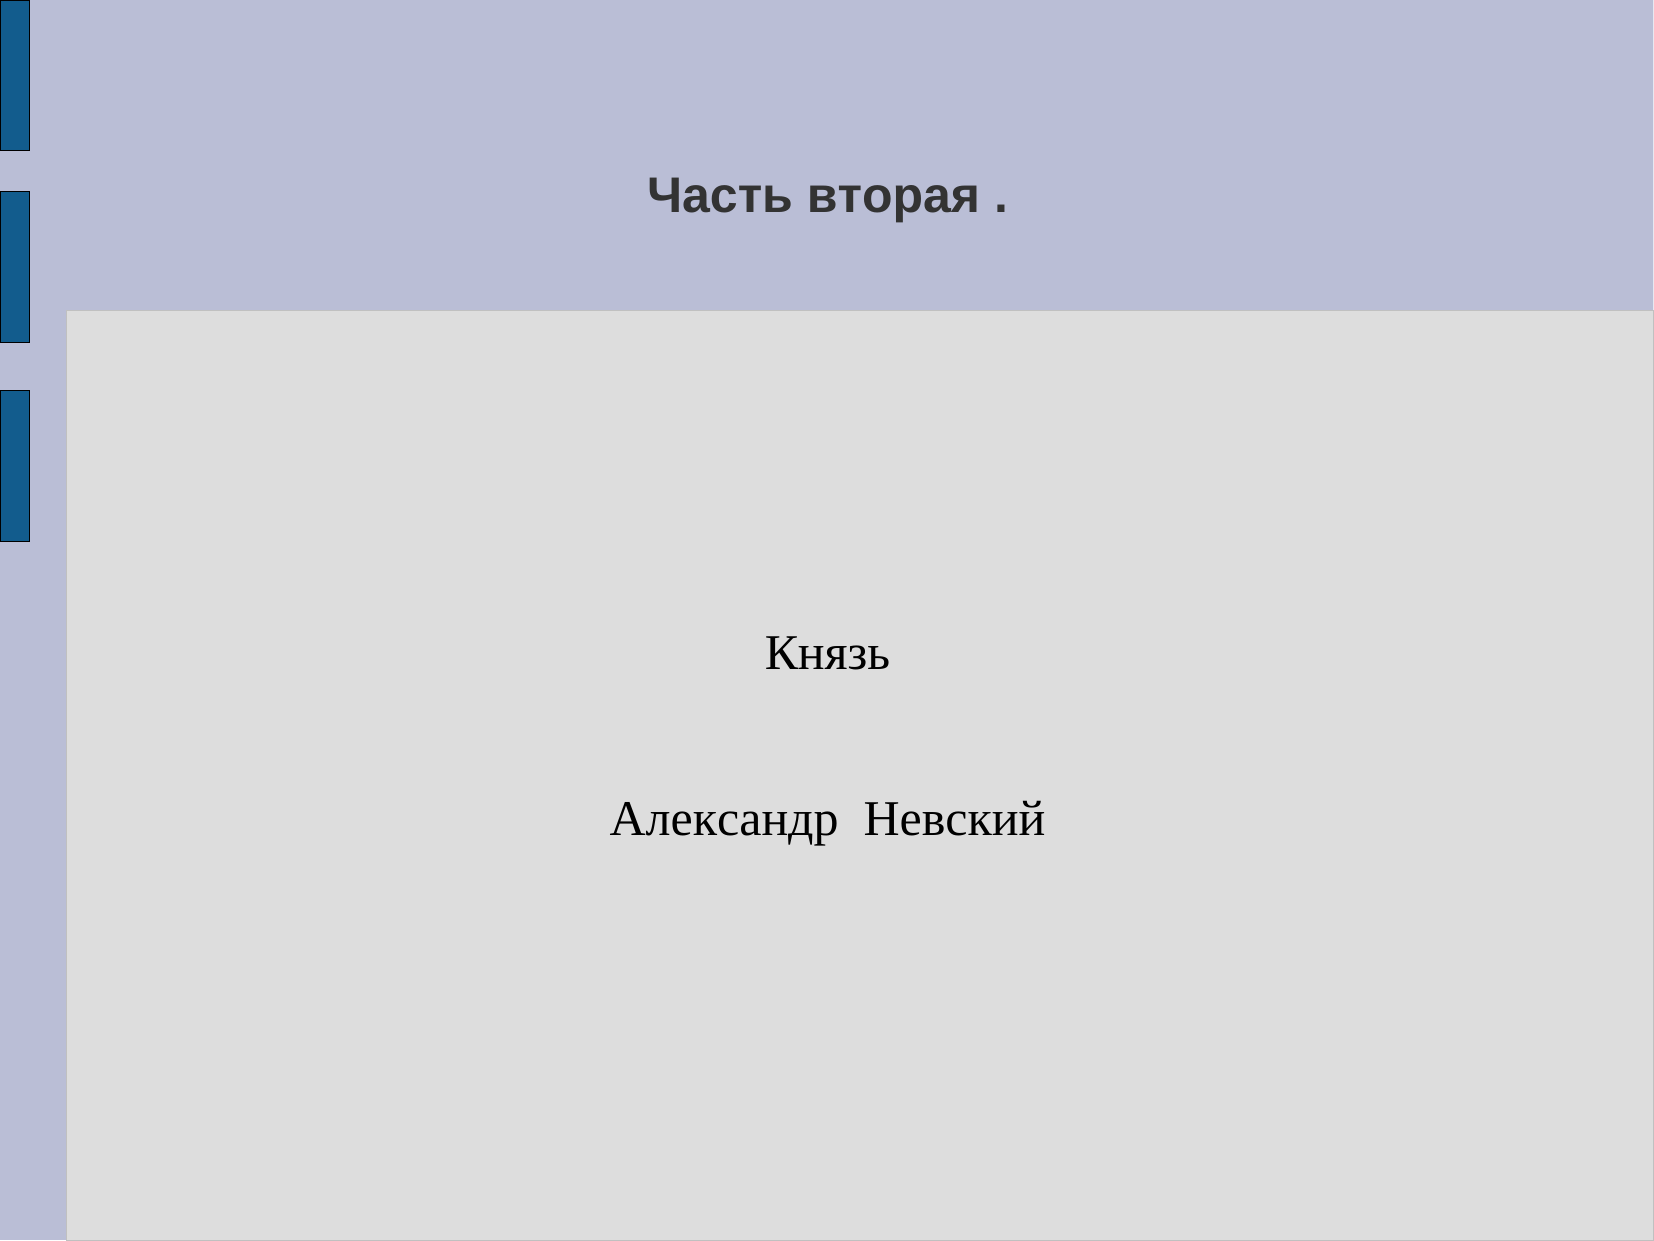

# Часть вторая .
Князь
Александр Невский